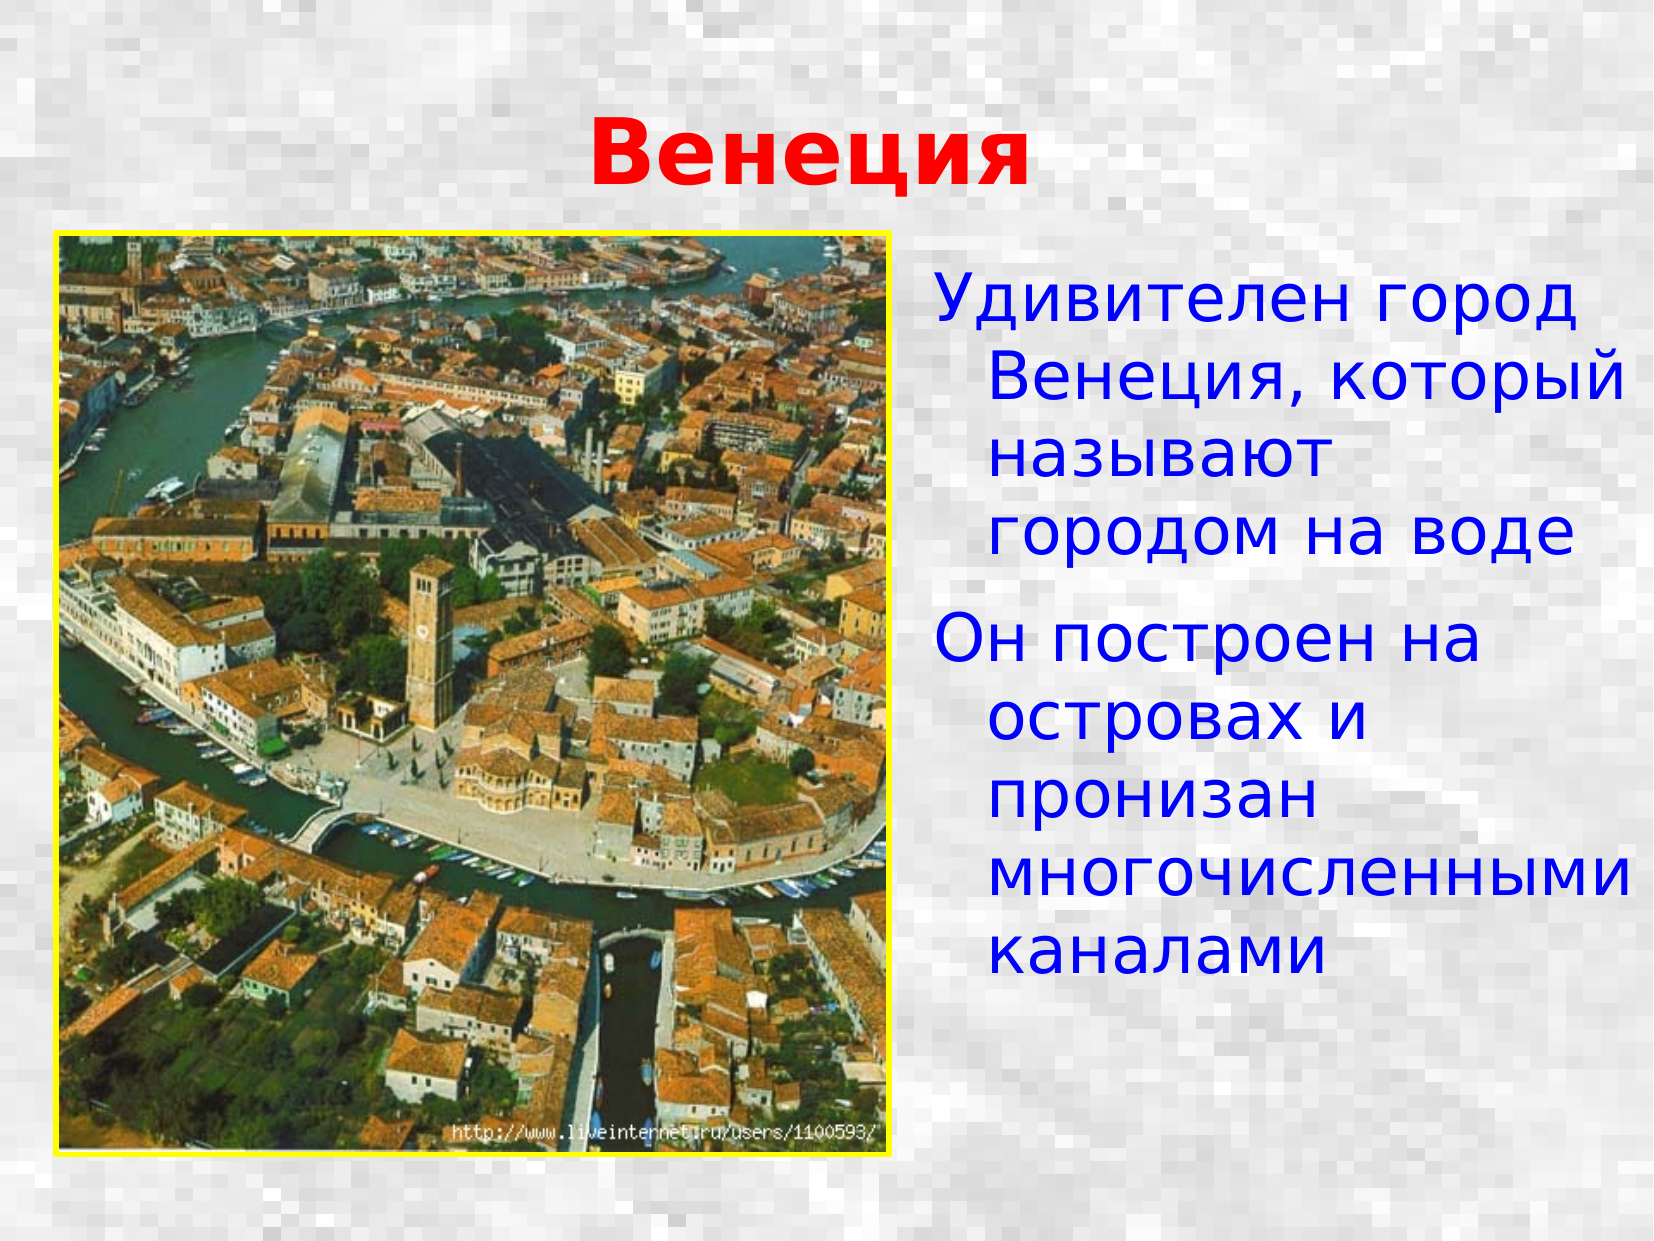

# Венеция
Удивителен город Венеция, который называют городом на воде
Он построен на островах и пронизан многочисленными каналами